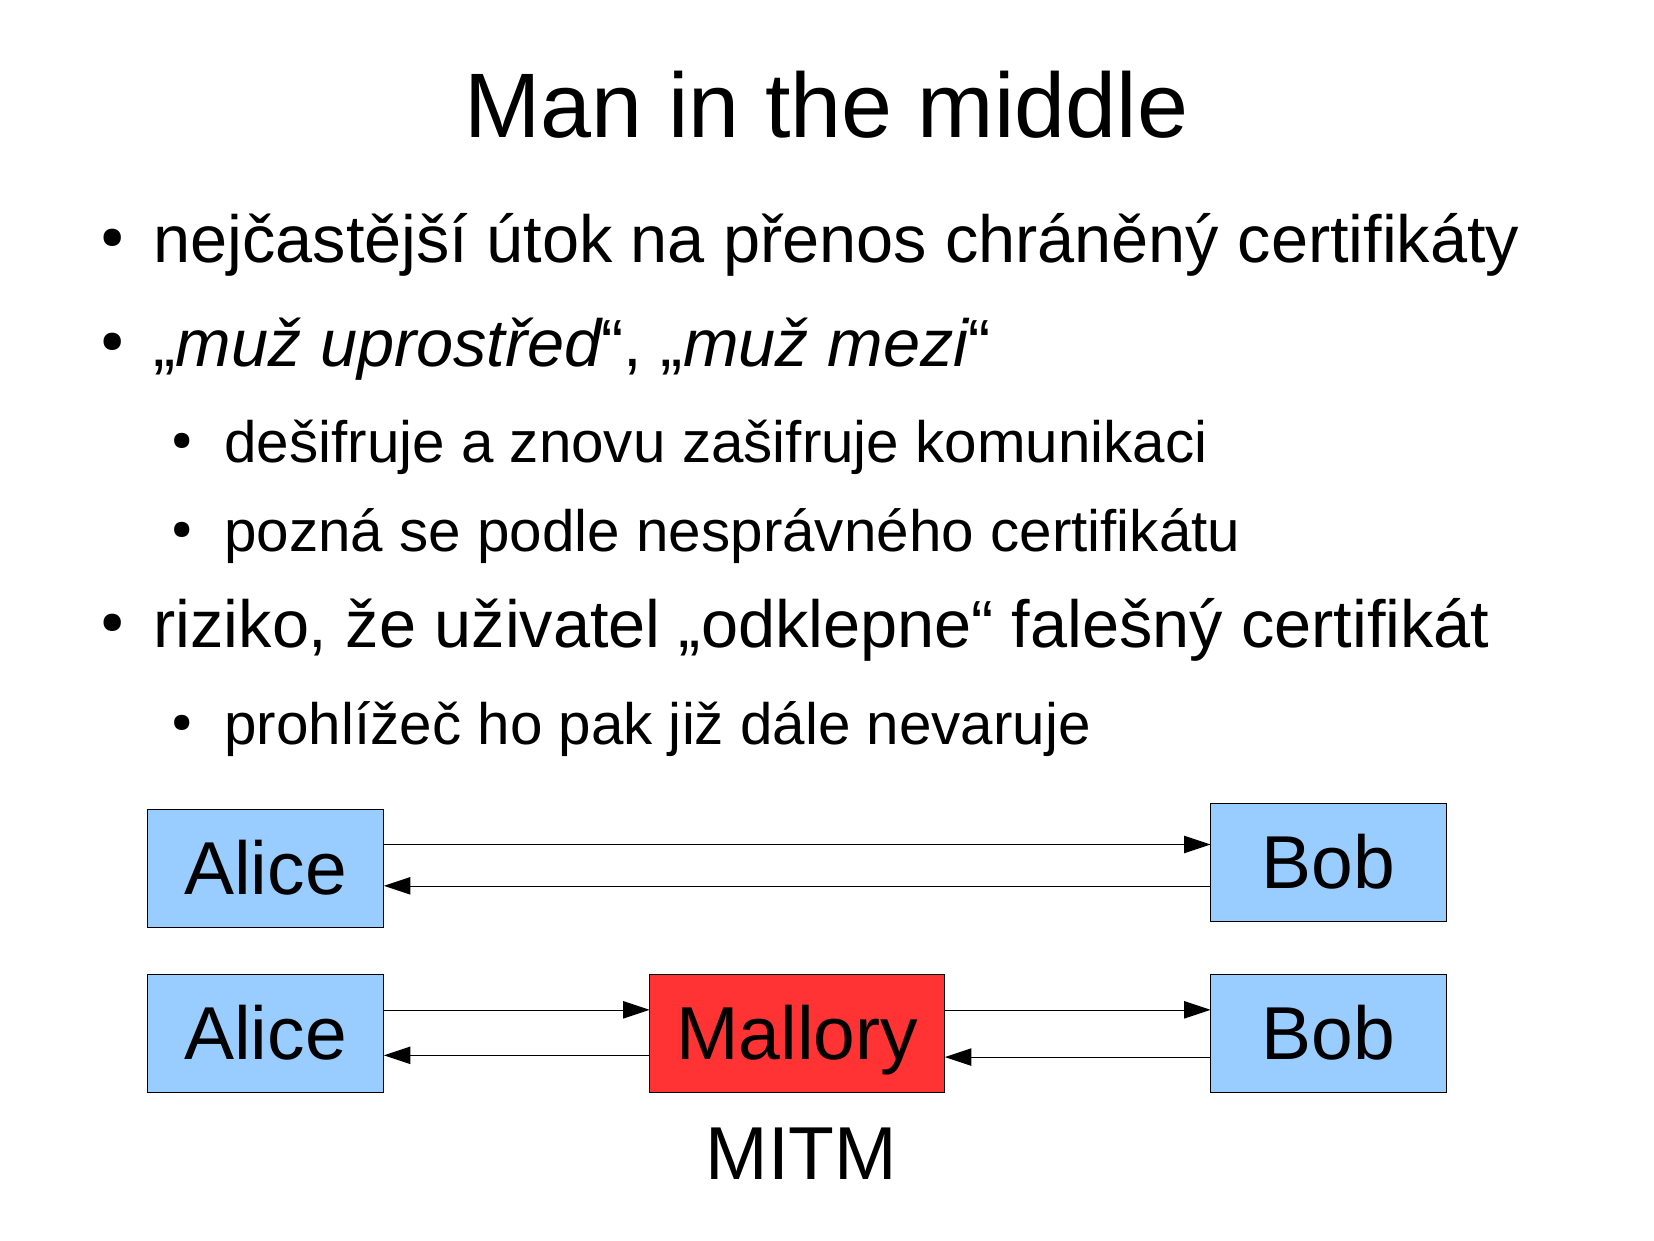

# Man in the middle
nejčastější útok na přenos chráněný certifikáty
„muž uprostřed“, „muž mezi“
dešifruje a znovu zašifruje komunikaci
pozná se podle nesprávného certifikátu
riziko, že uživatel „odklepne“ falešný certifikát
prohlížeč ho pak již dále nevaruje
Bob
Alice
Alice
Mallory
Bob
MITM